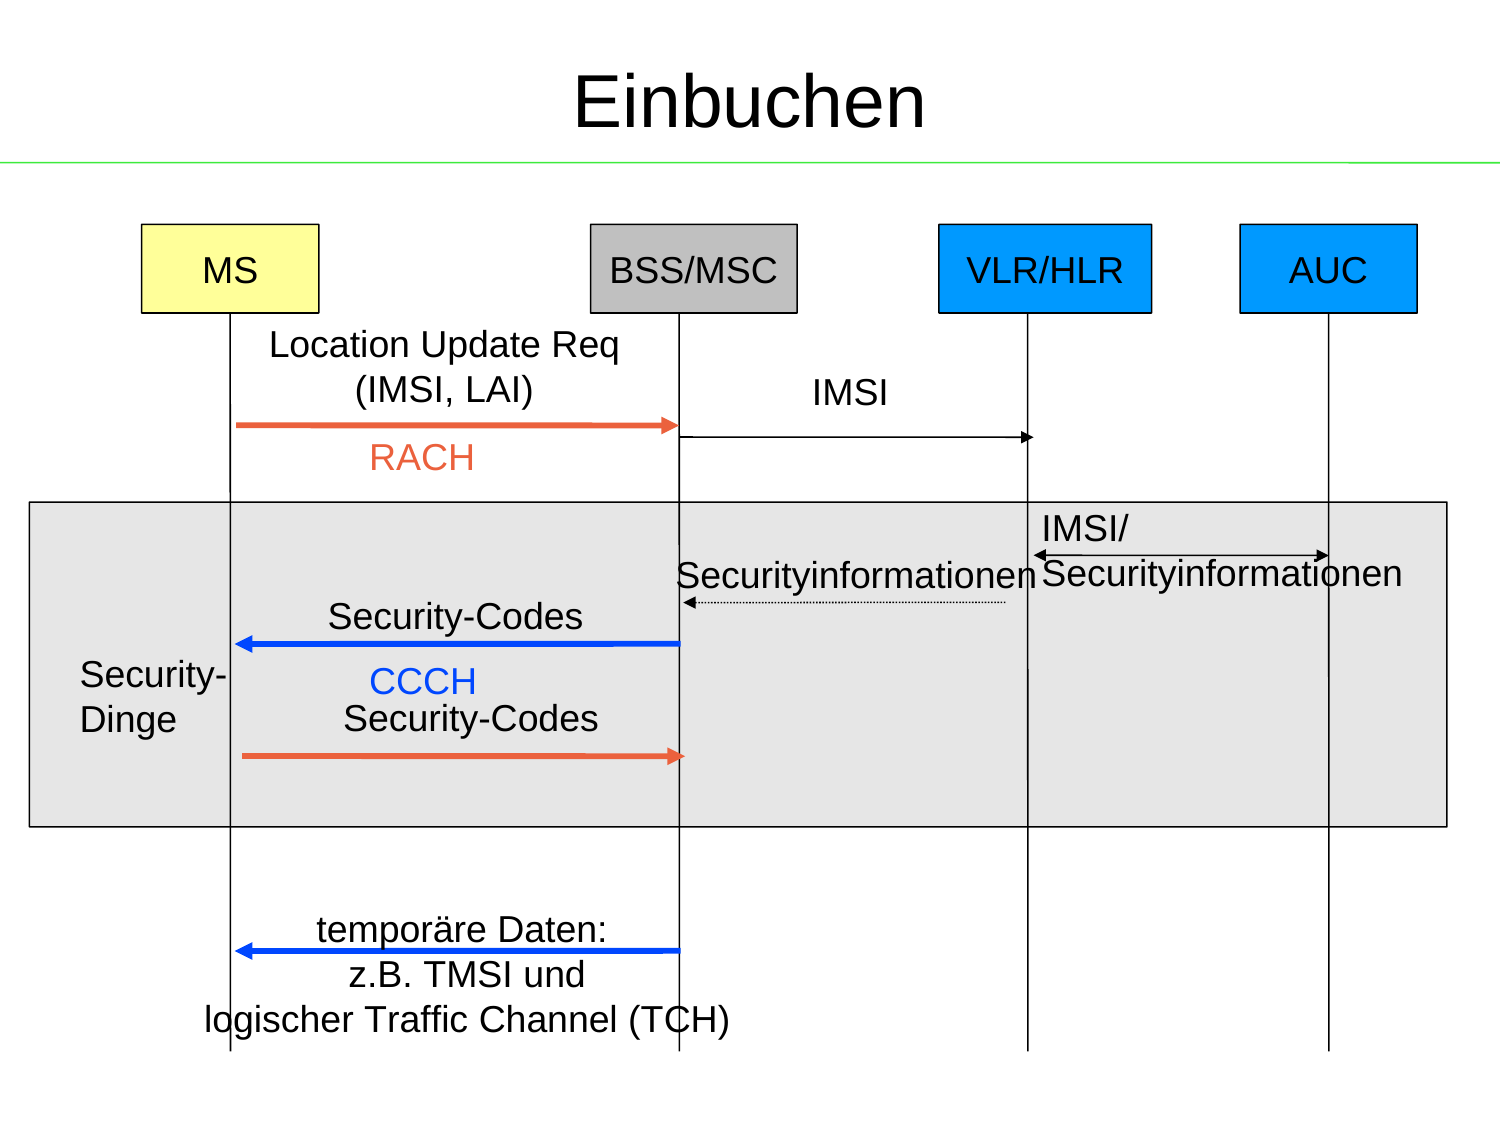

# Einbuchen
MS
BSS/MSC
VLR/HLR
AUC
Location Update Req
(IMSI, LAI)‏
IMSI
RACH
IMSI/
Securityinformationen
Securityinformationen
Security-Codes
Security-
Dinge
CCCH
Security-Codes
temporäre Daten:
z.B. TMSI und
logischer Traffic Channel (TCH)‏